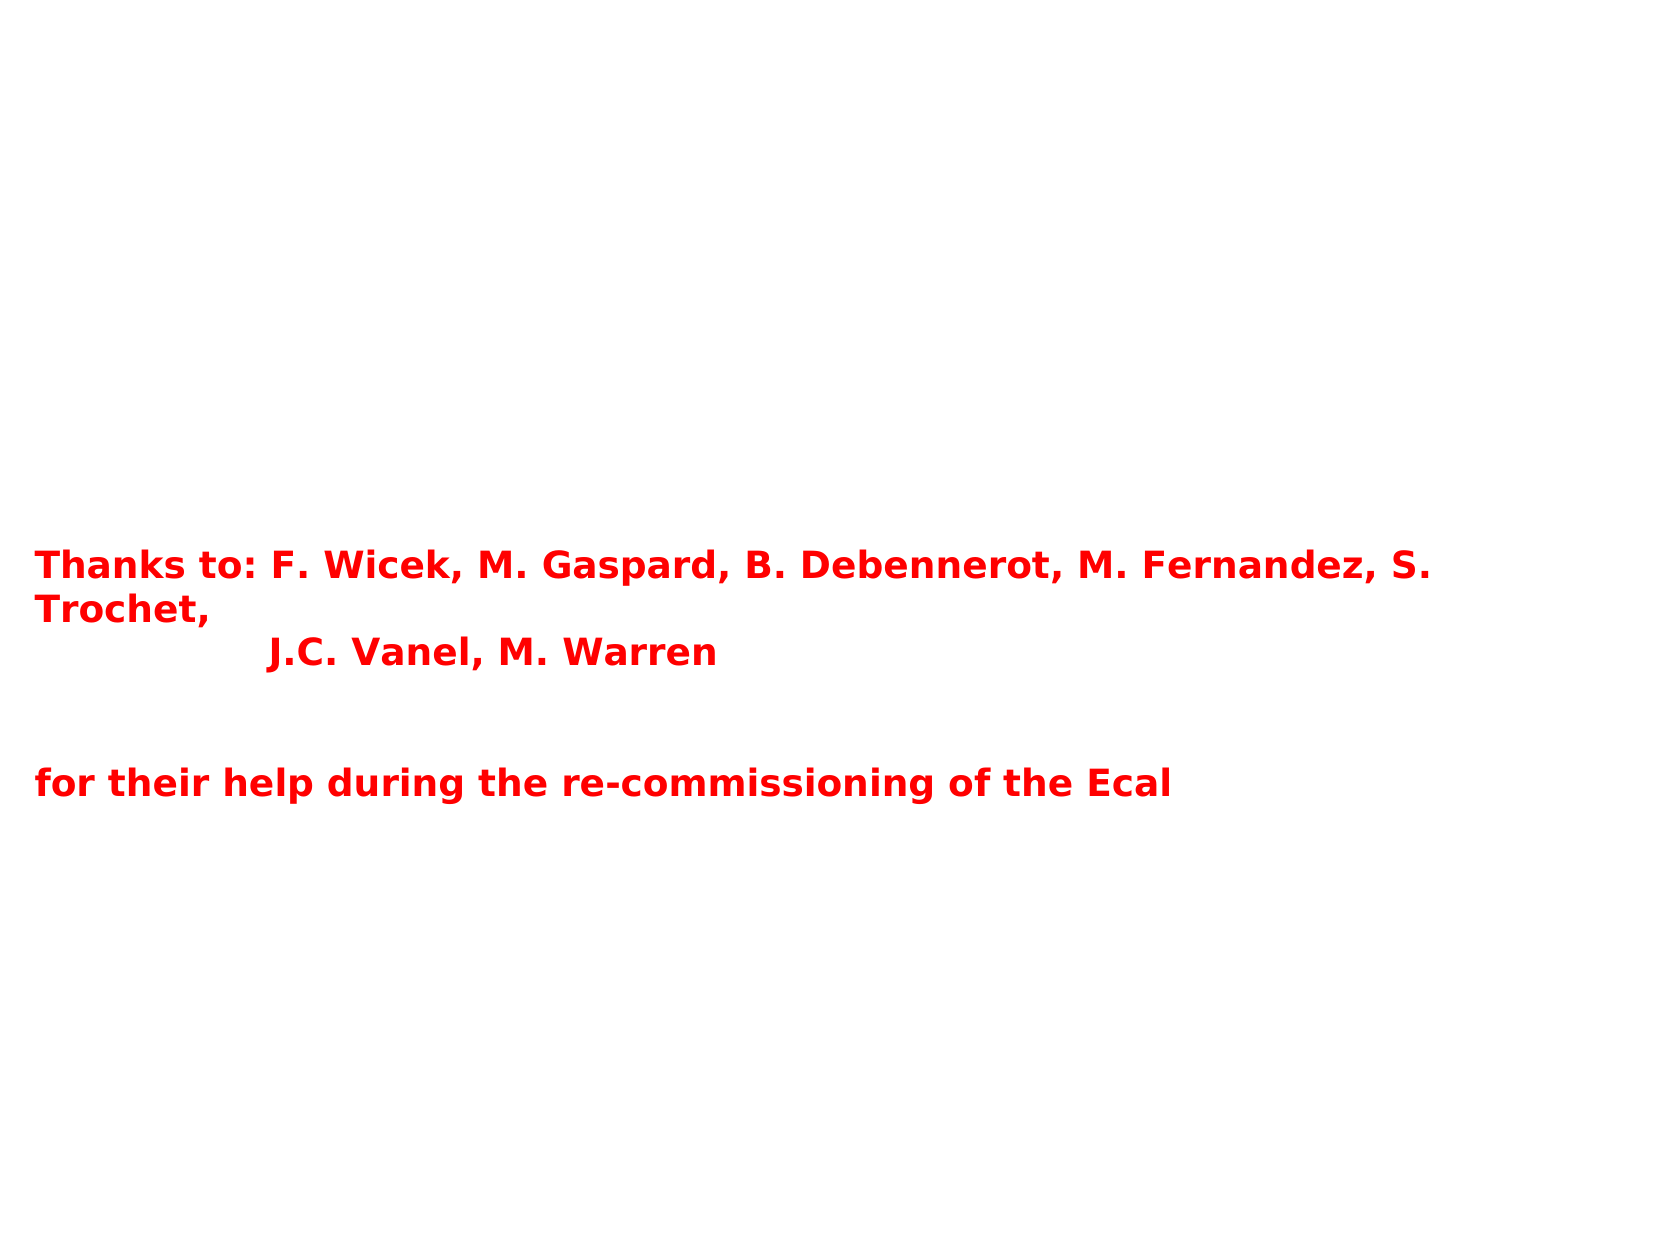

Thanks to: F. Wicek, M. Gaspard, B. Debennerot, M. Fernandez, S. Trochet,
 J.C. Vanel, M. Warren
for their help during the re-commissioning of the Ecal